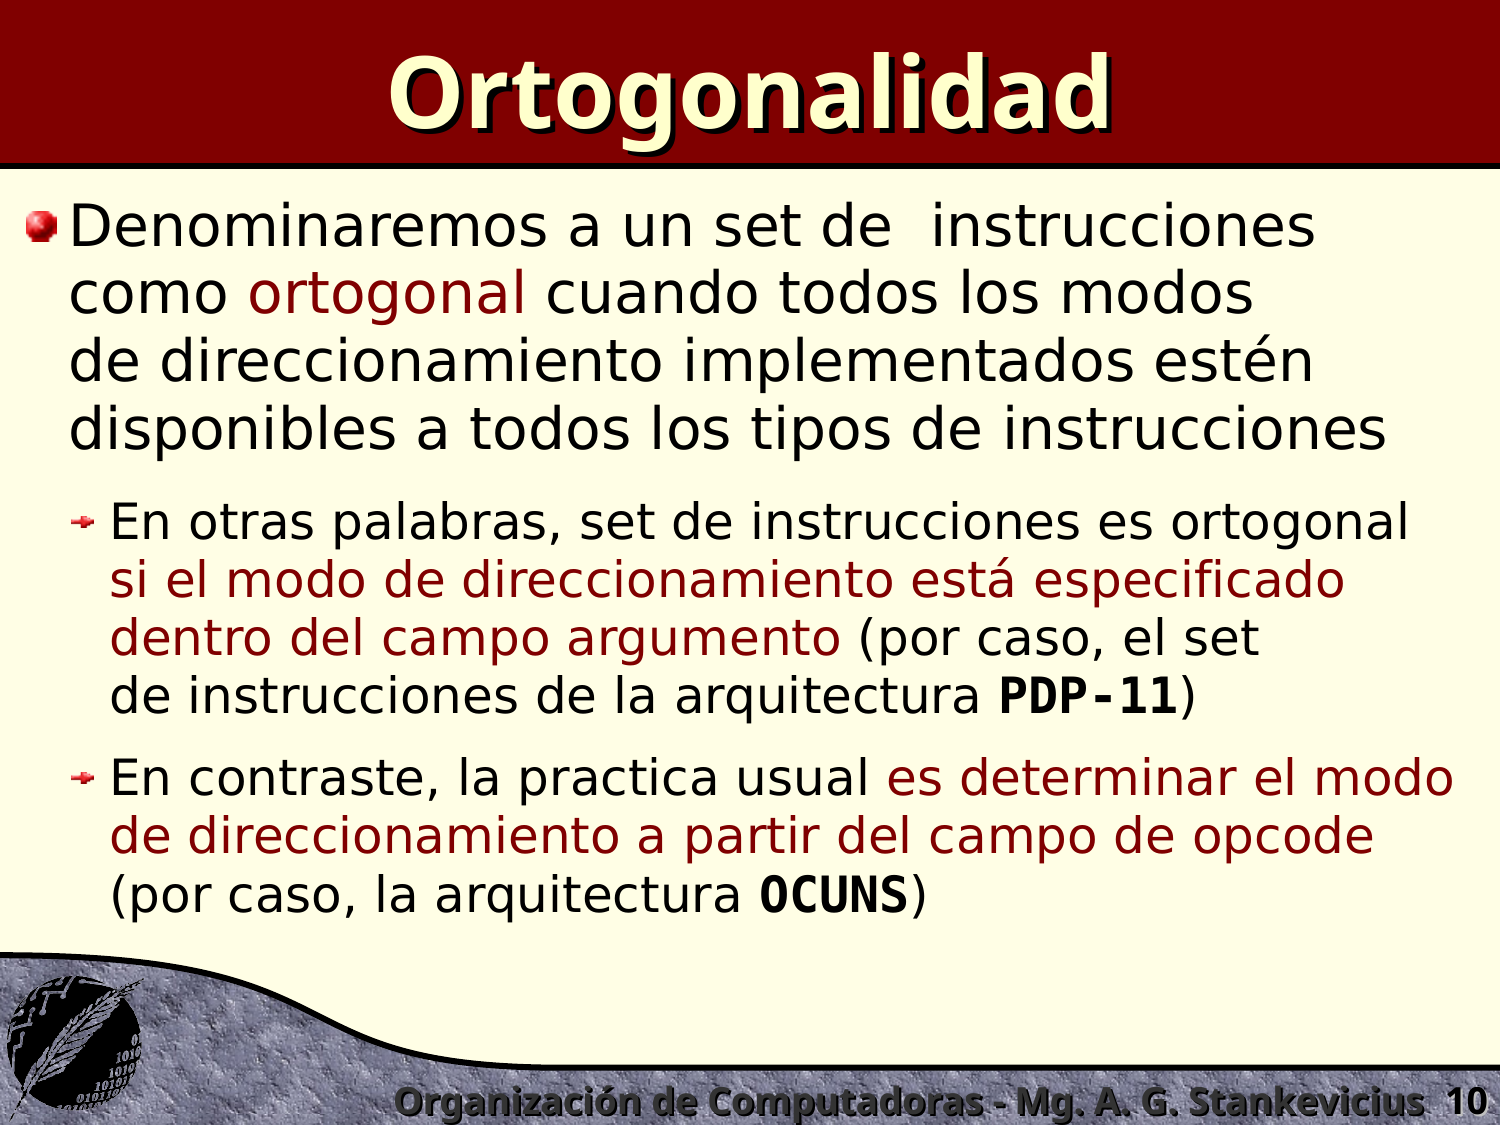

# Ortogonalidad
Denominaremos a un set de instrucciones como ortogonal cuando todos los modos
de direccionamiento implementados estén disponibles a todos los tipos de instrucciones
En otras palabras, set de instrucciones es ortogonal
si el modo de direccionamiento está especificado dentro del campo argumento (por caso, el set
de instrucciones de la arquitectura PDP-11)
En contraste, la practica usual es determinar el modo de direccionamiento a partir del campo de opcode (por caso, la arquitectura OCUNS)
10